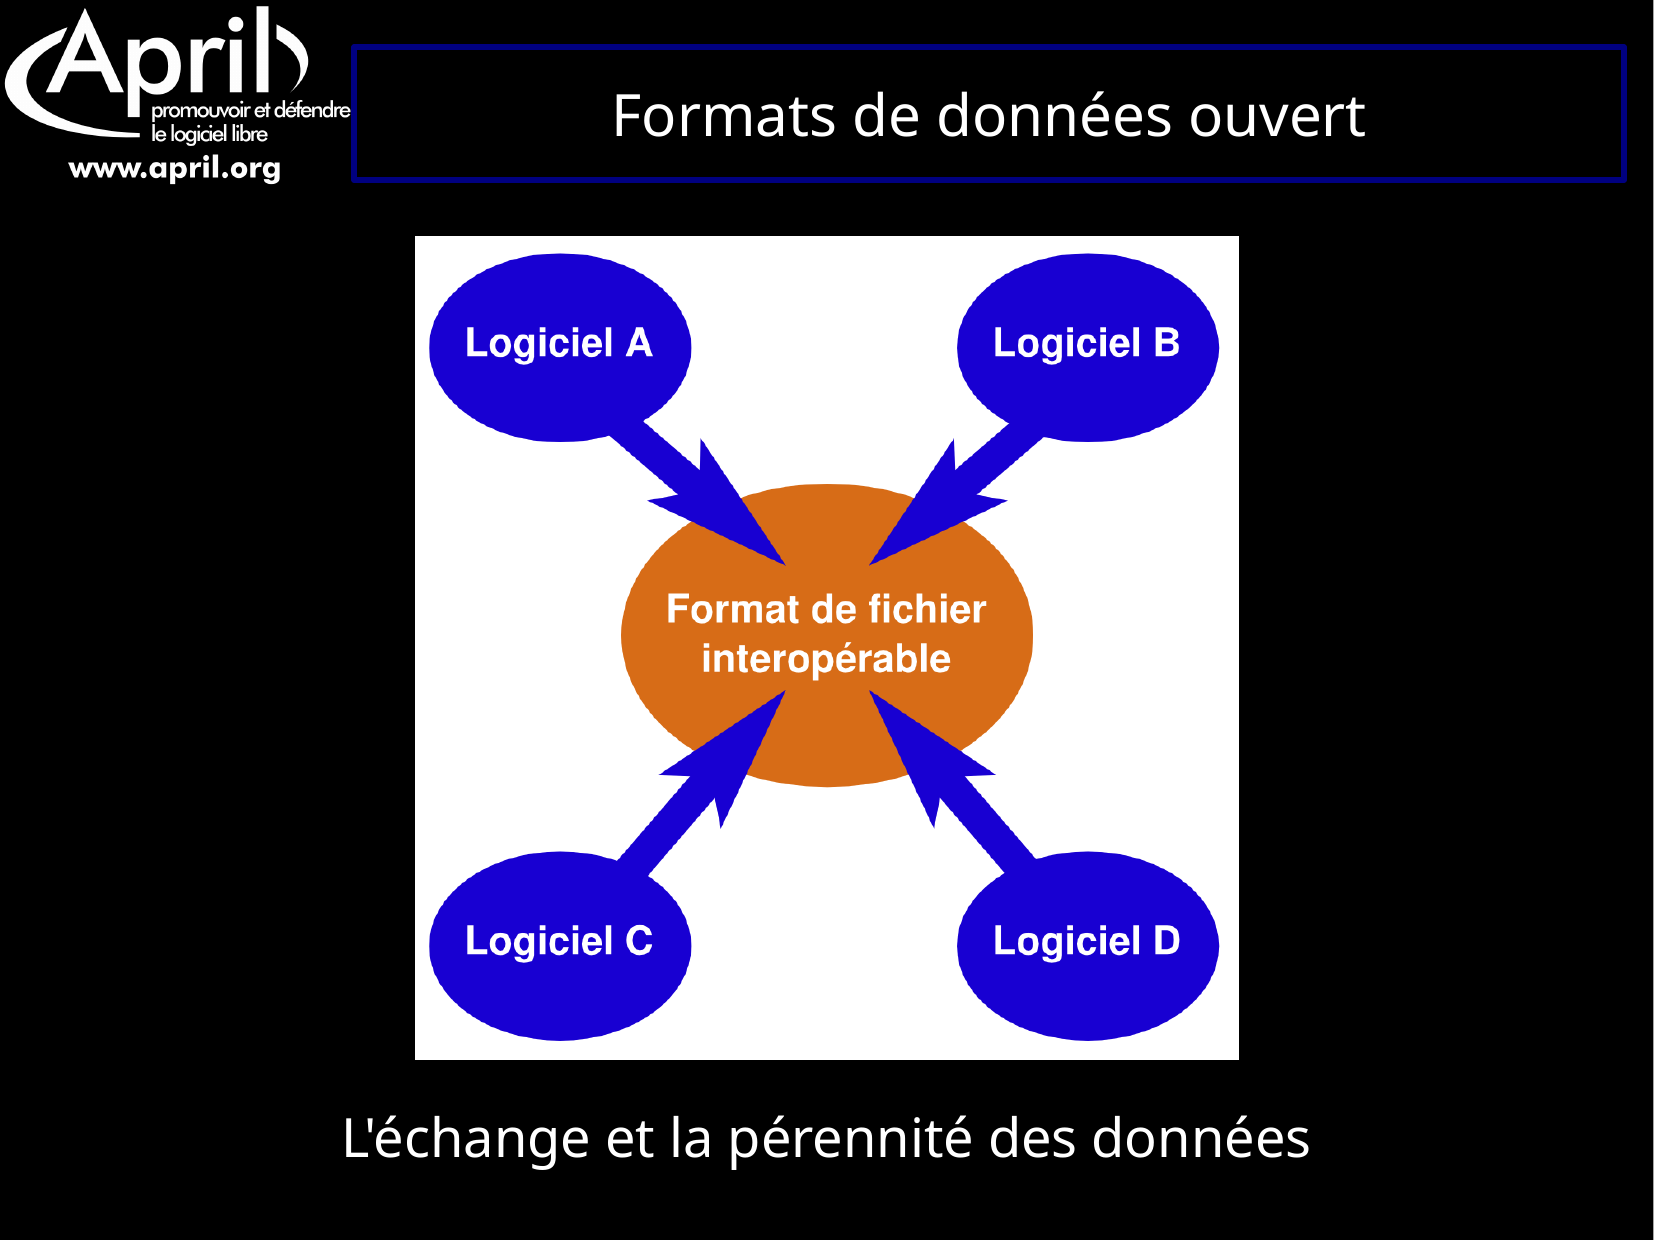

# Formats de données ouvert
L'échange et la pérennité des données